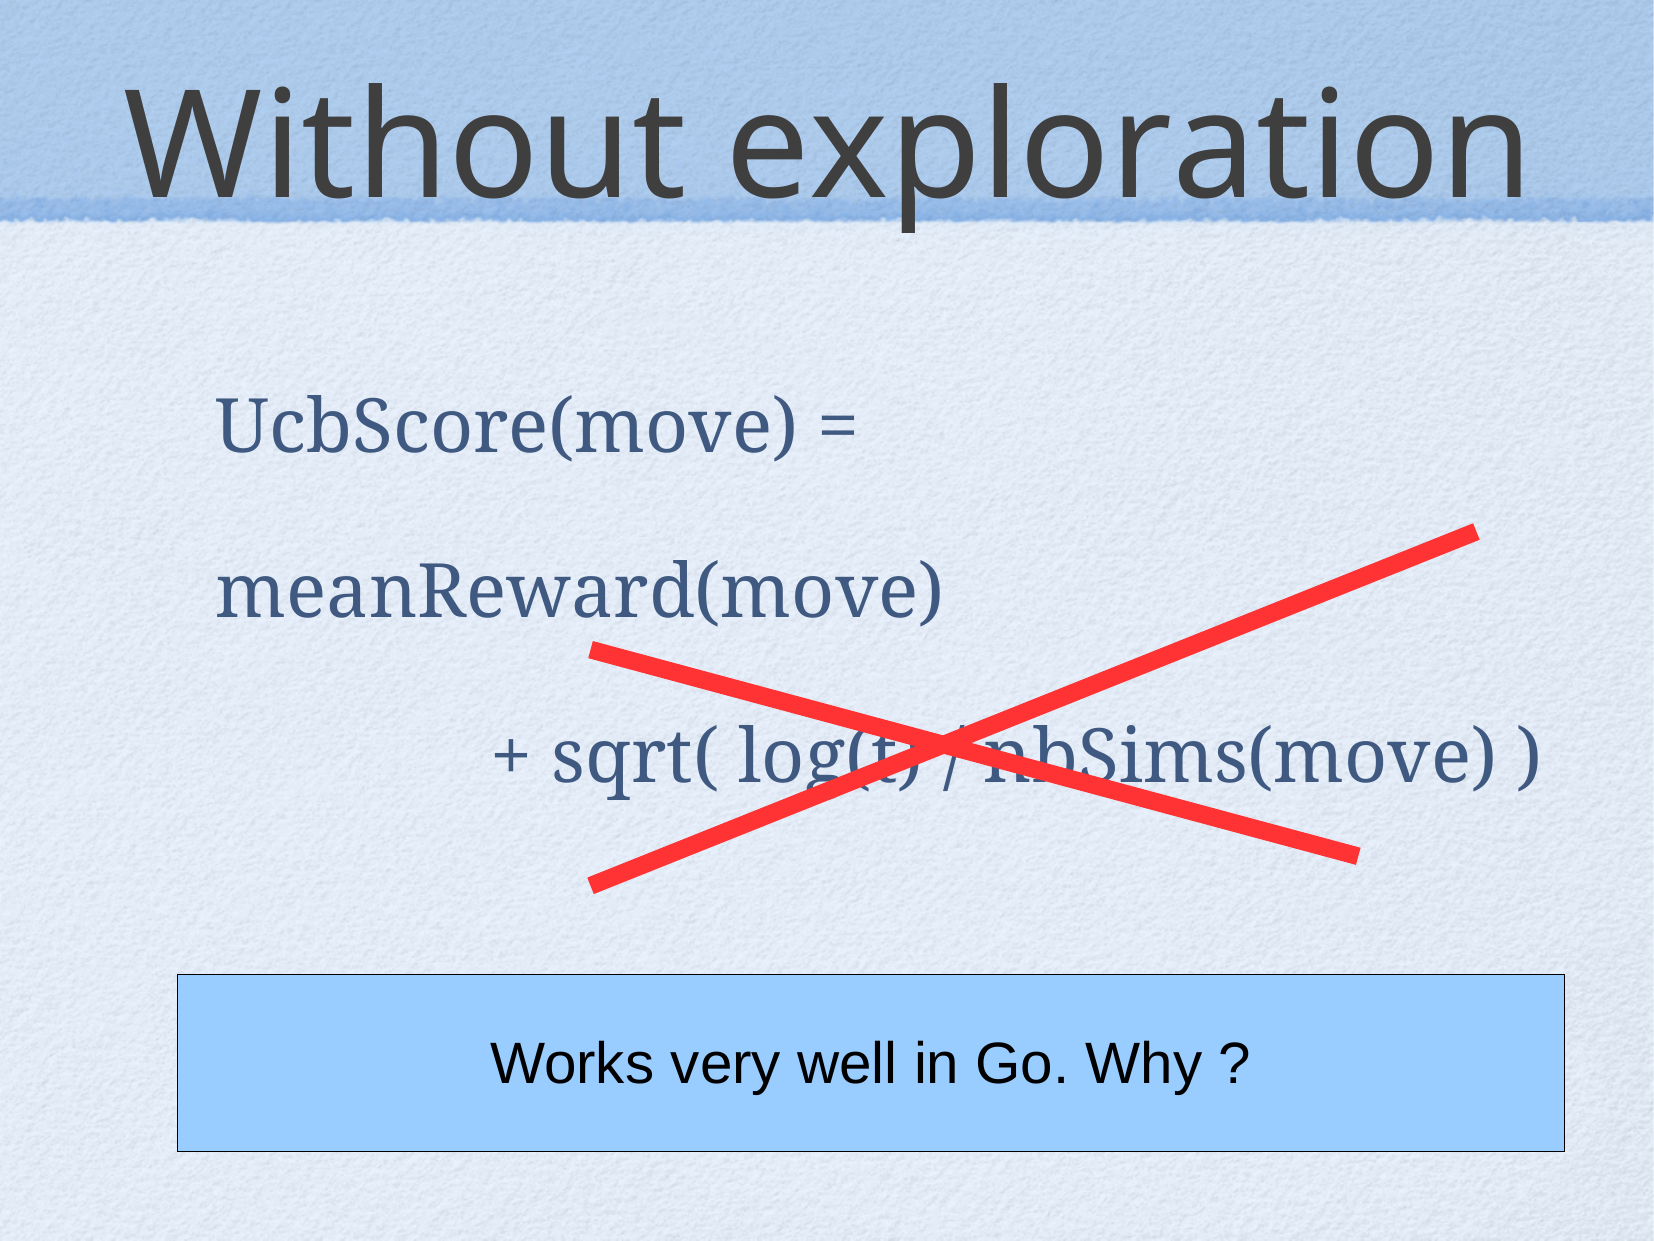

# Without exploration
UcbScore(move) =
meanReward(move)
 + sqrt( log(t) / nbSims(move) )
Works very well in Go. Why ?